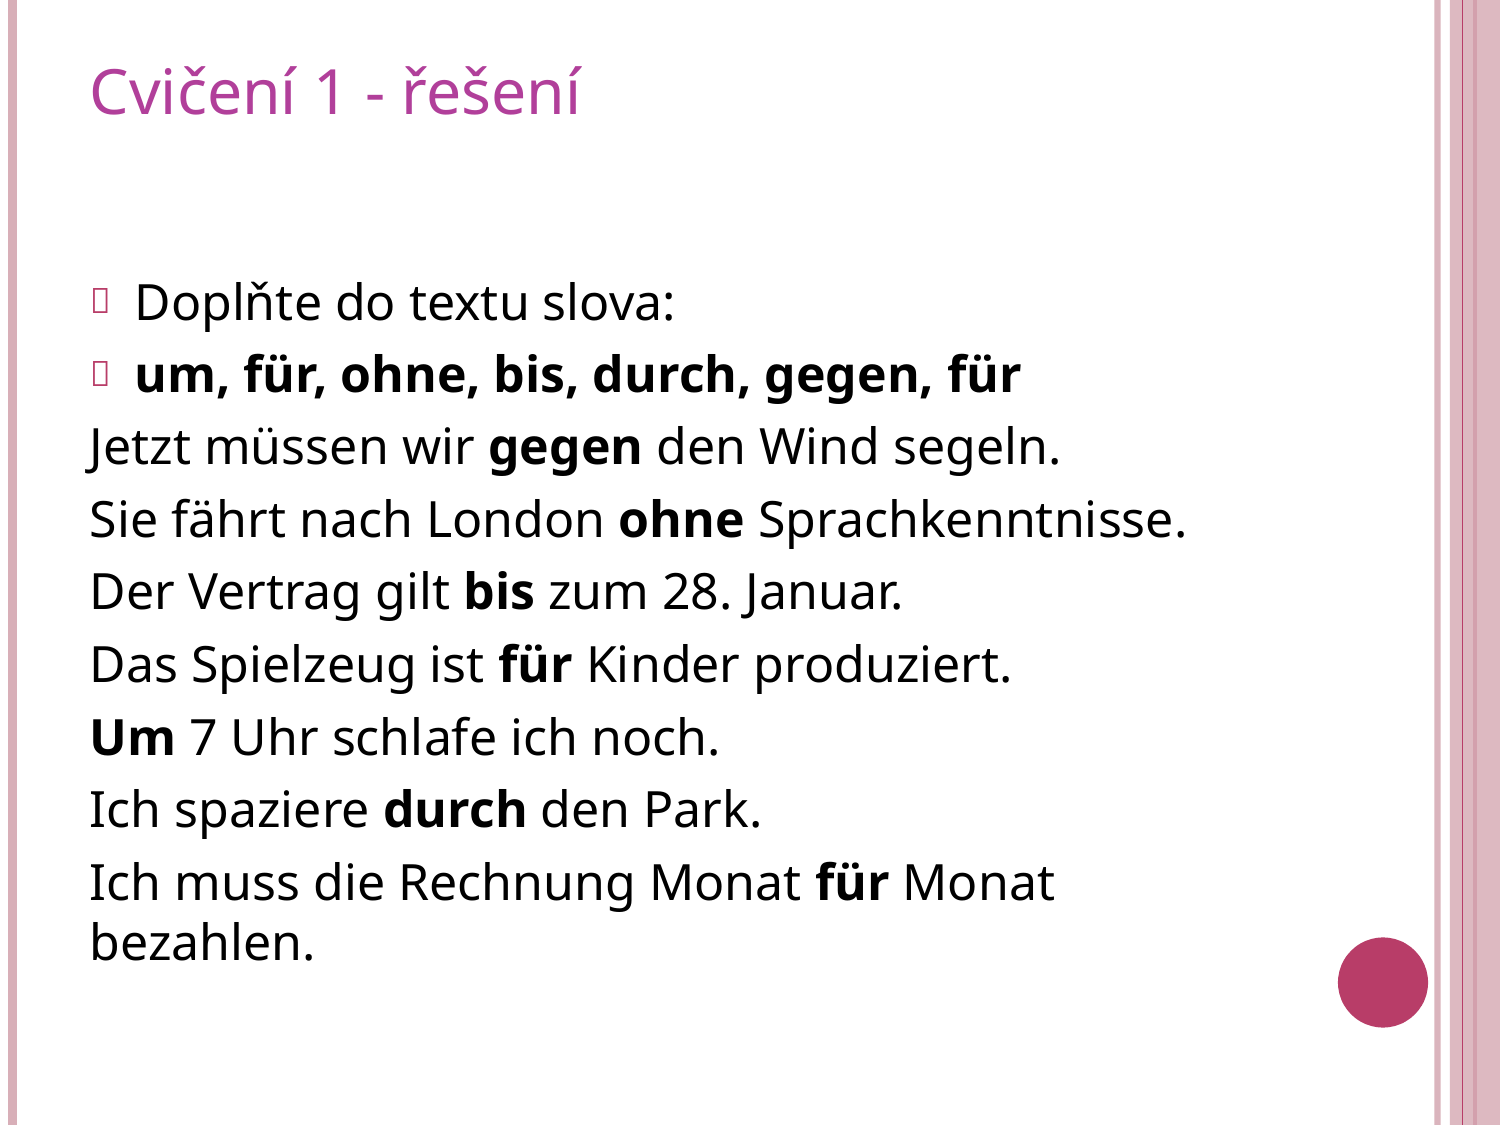

# Cvičení 1 - řešení
Doplňte do textu slova:
um, für, ohne, bis, durch, gegen, für
Jetzt müssen wir gegen den Wind segeln.
Sie fährt nach London ohne Sprachkenntnisse.
Der Vertrag gilt bis zum 28. Januar.
Das Spielzeug ist für Kinder produziert.
Um 7 Uhr schlafe ich noch.
Ich spaziere durch den Park.
Ich muss die Rechnung Monat für Monat bezahlen.